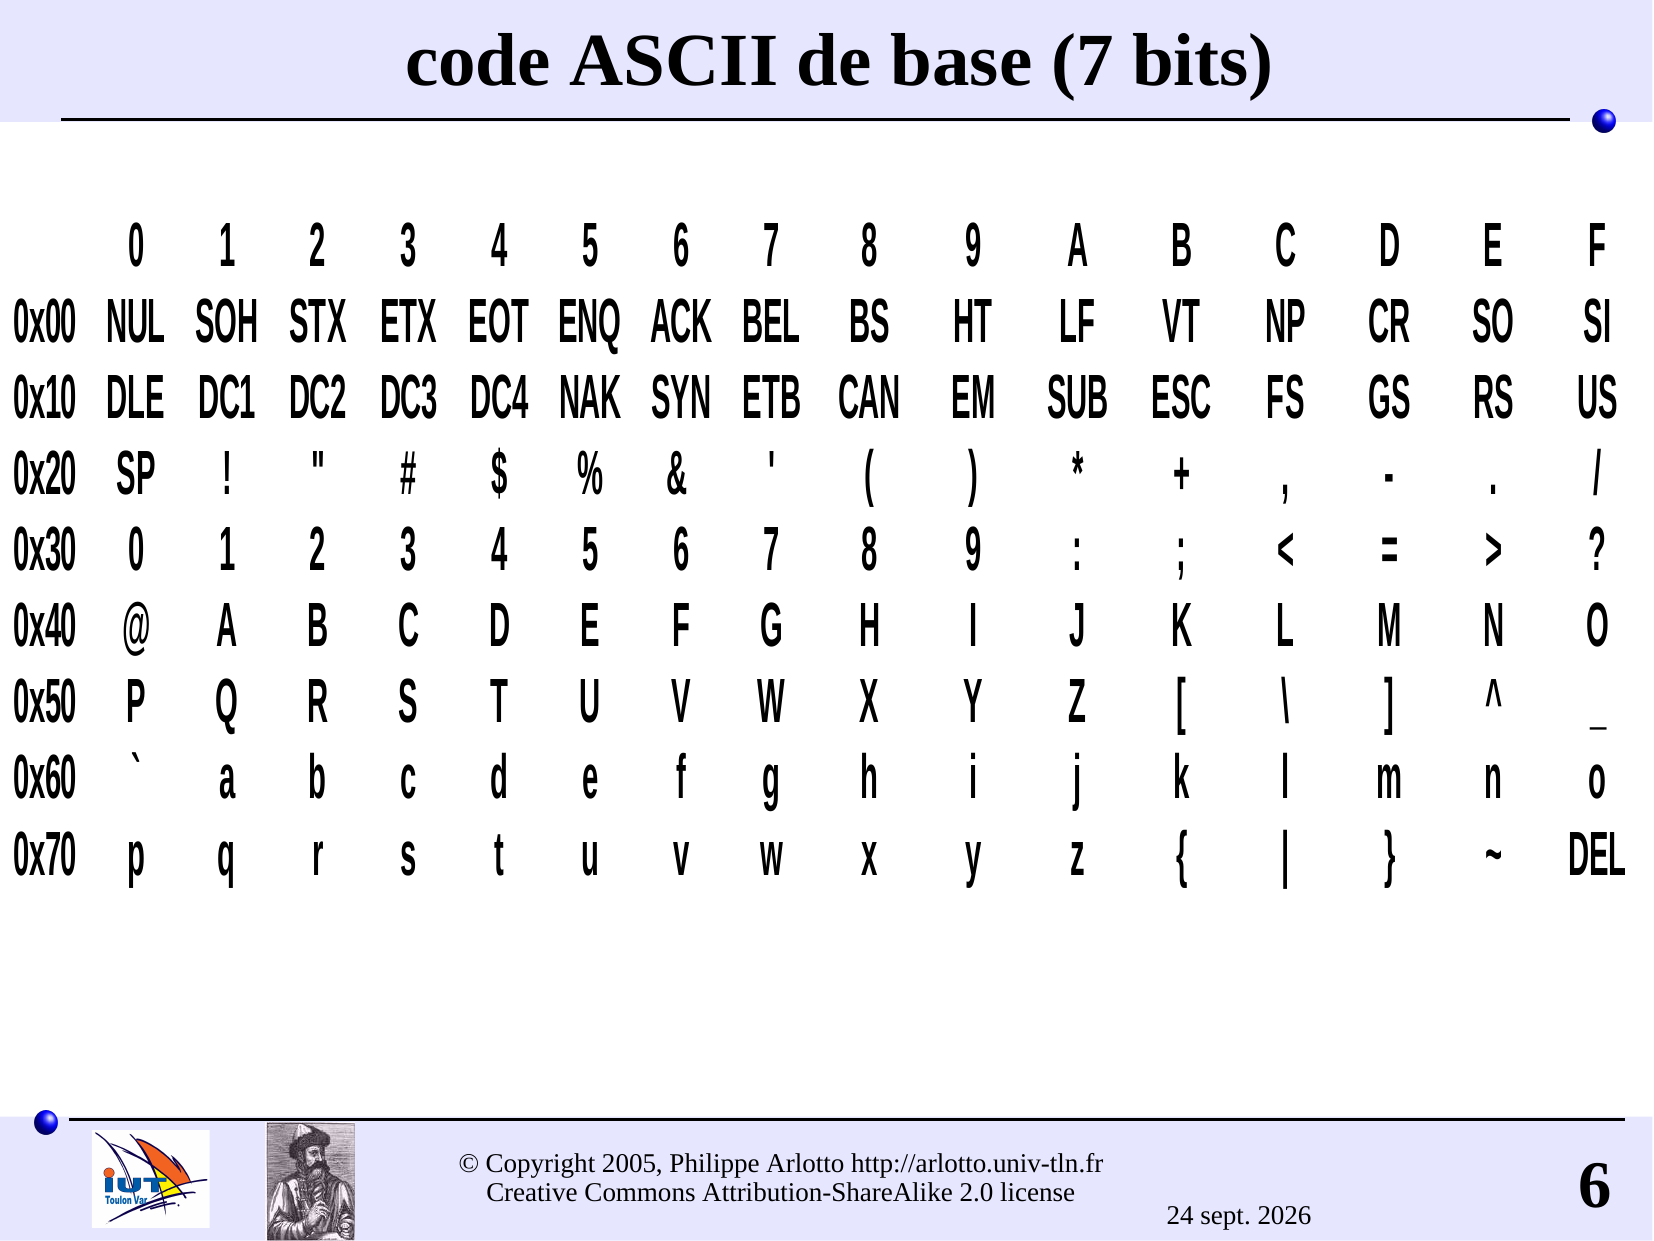

# code ASCII de base (7 bits)